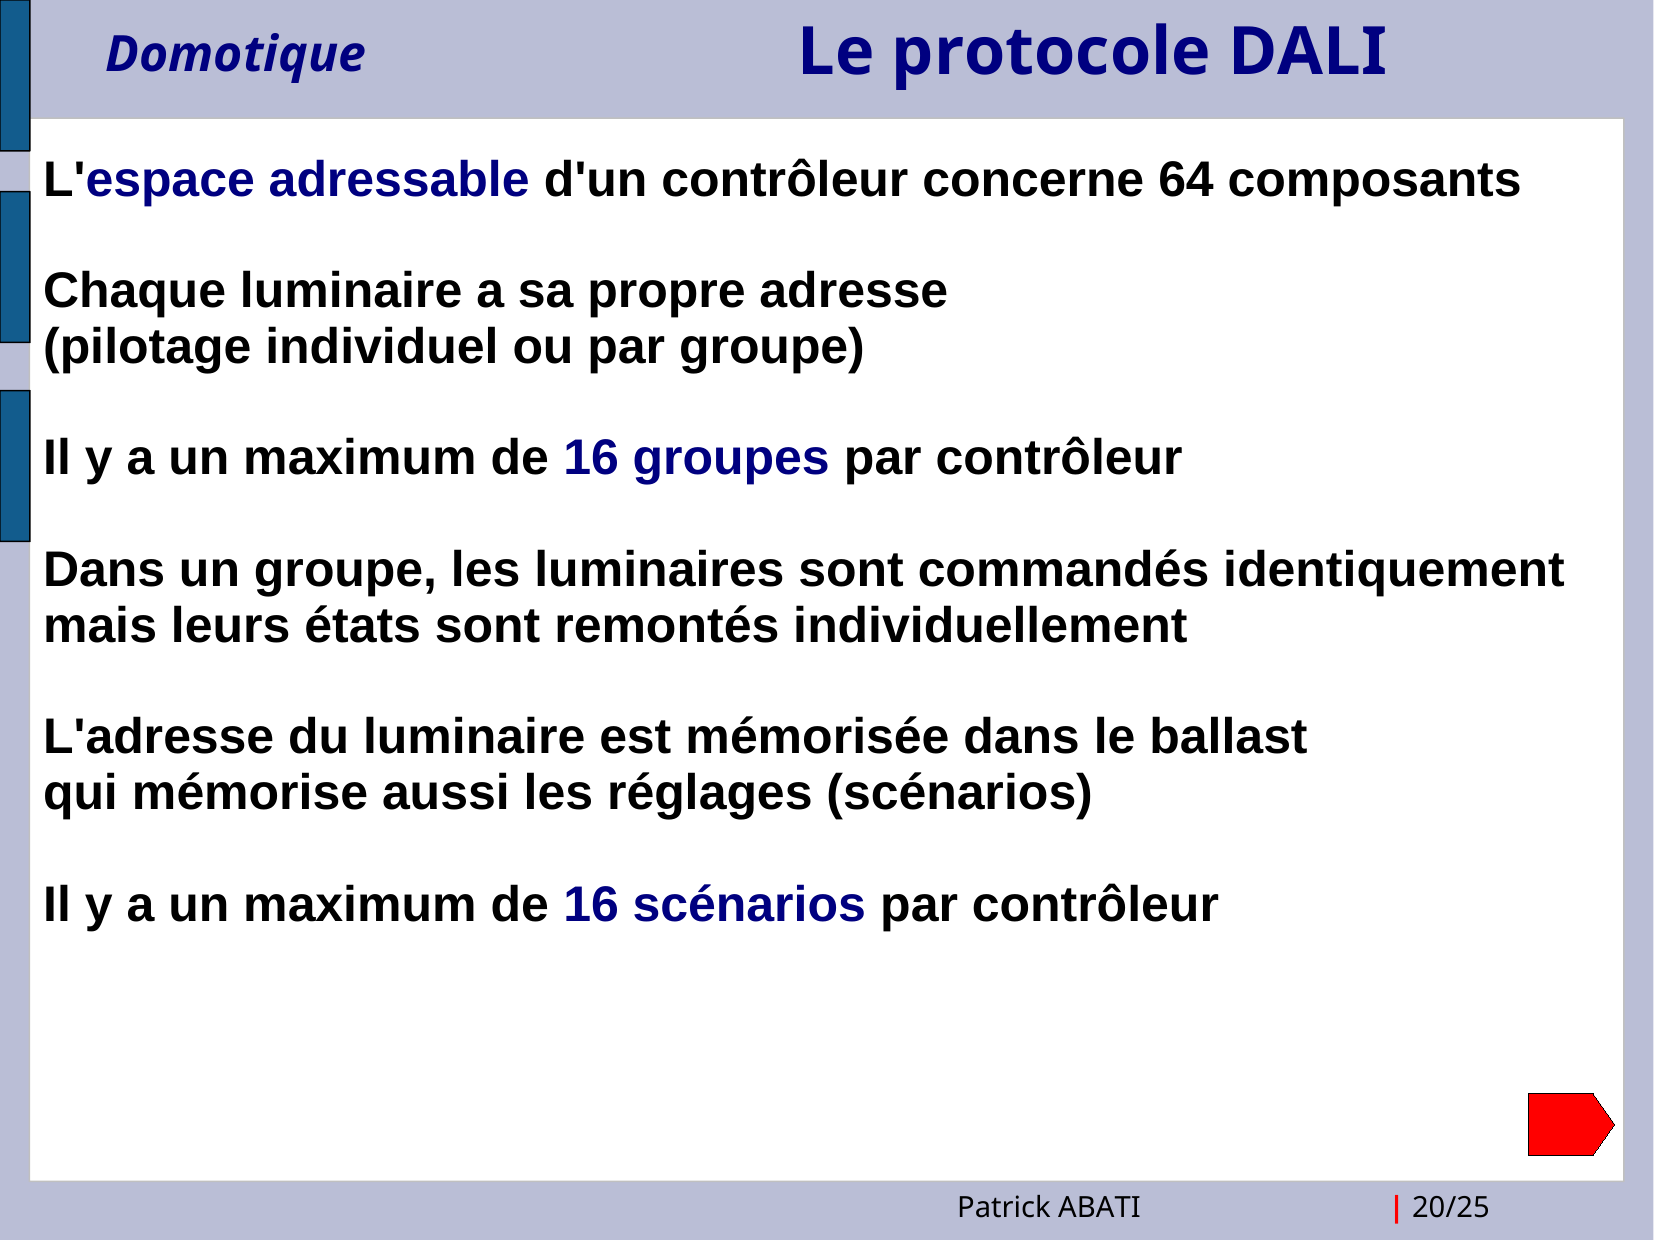

L'espace adressable d'un contrôleur concerne 64 composants
Chaque luminaire a sa propre adresse
(pilotage individuel ou par groupe)
Il y a un maximum de 16 groupes par contrôleur
Dans un groupe, les luminaires sont commandés identiquement mais leurs états sont remontés individuellement
L'adresse du luminaire est mémorisée dans le ballast
qui mémorise aussi les réglages (scénarios)
Il y a un maximum de 16 scénarios par contrôleur